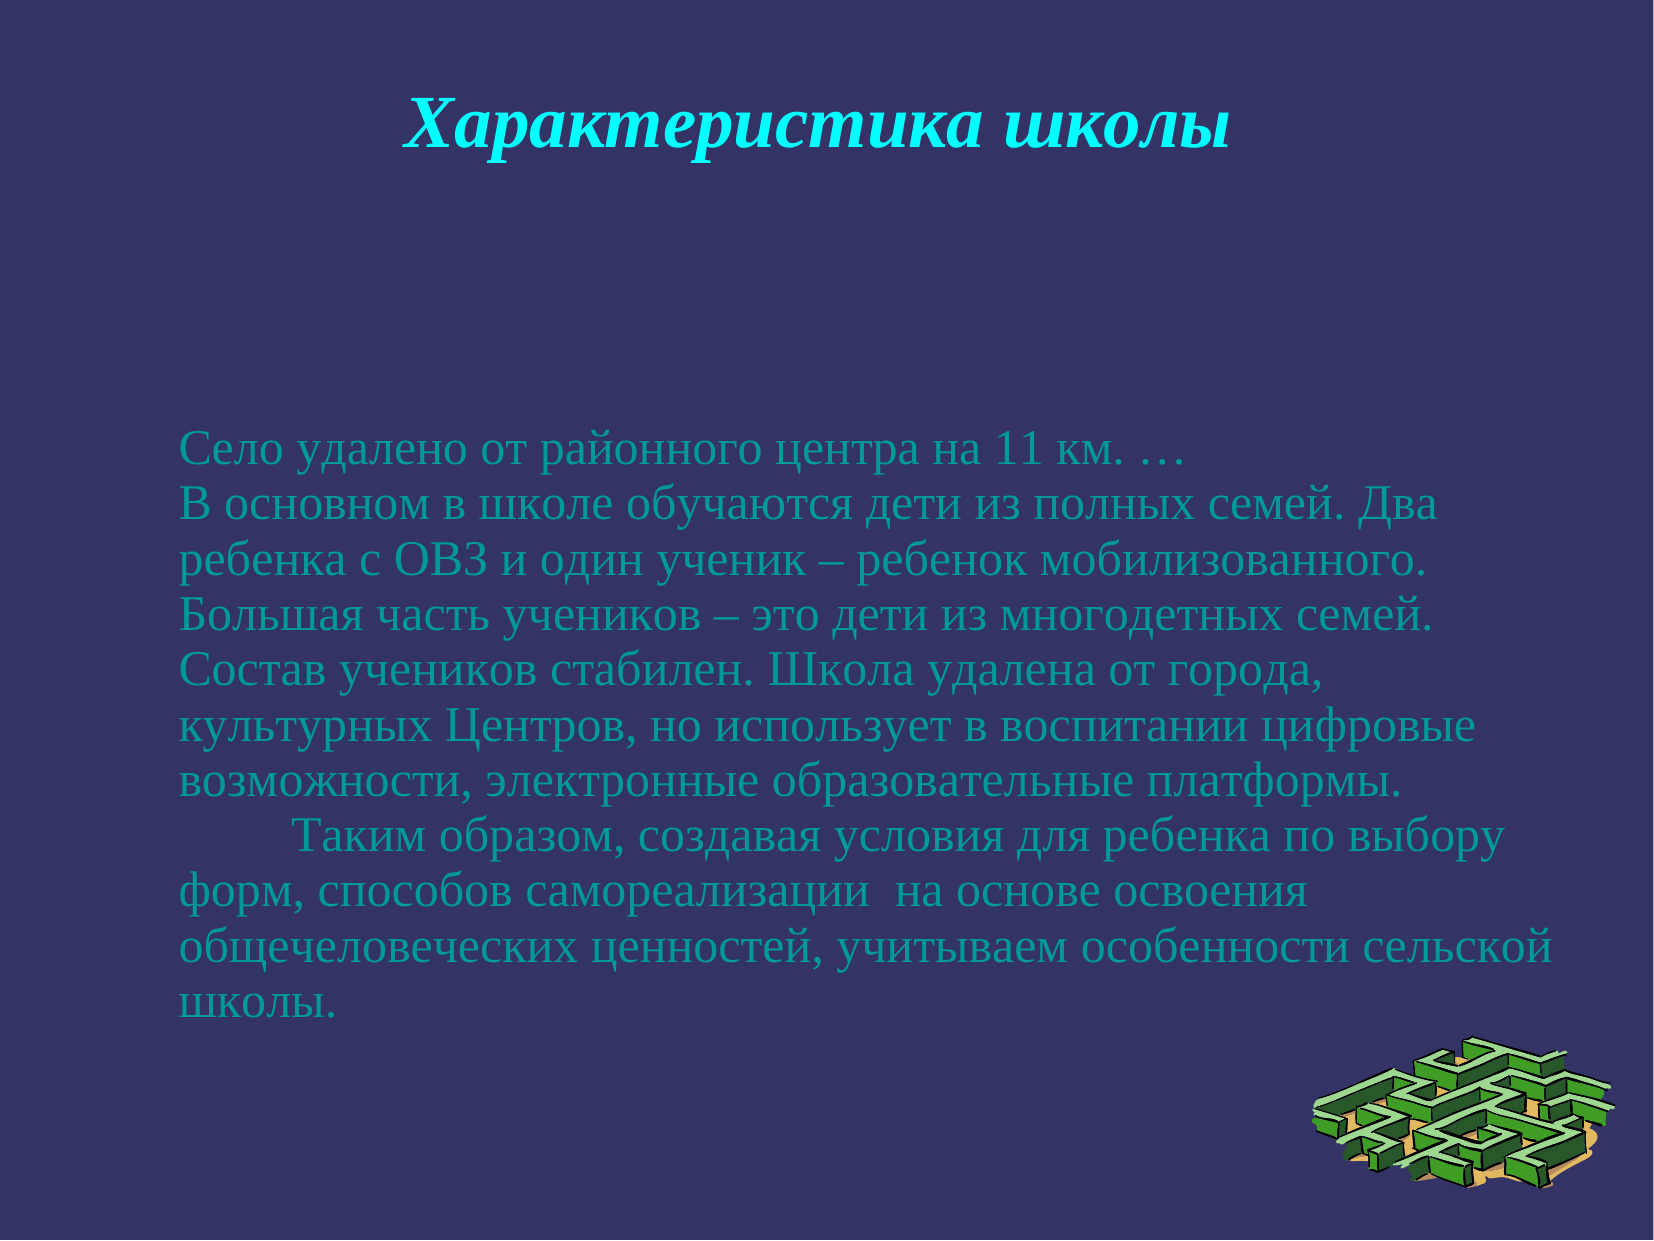

# Характеристика школы
Село удалено от районного центра на 11 км. …
В основном в школе обучаются дети из полных семей. Два ребенка с ОВЗ и один ученик – ребенок мобилизованного. Большая часть учеников – это дети из многодетных семей. Состав учеников стабилен. Школа удалена от города, культурных Центров, но использует в воспитании цифровые возможности, электронные образовательные платформы.
 Таким образом, создавая условия для ребенка по выбору форм, способов самореализации на основе освоения общечеловеческих ценностей, учитываем особенности сельской школы.